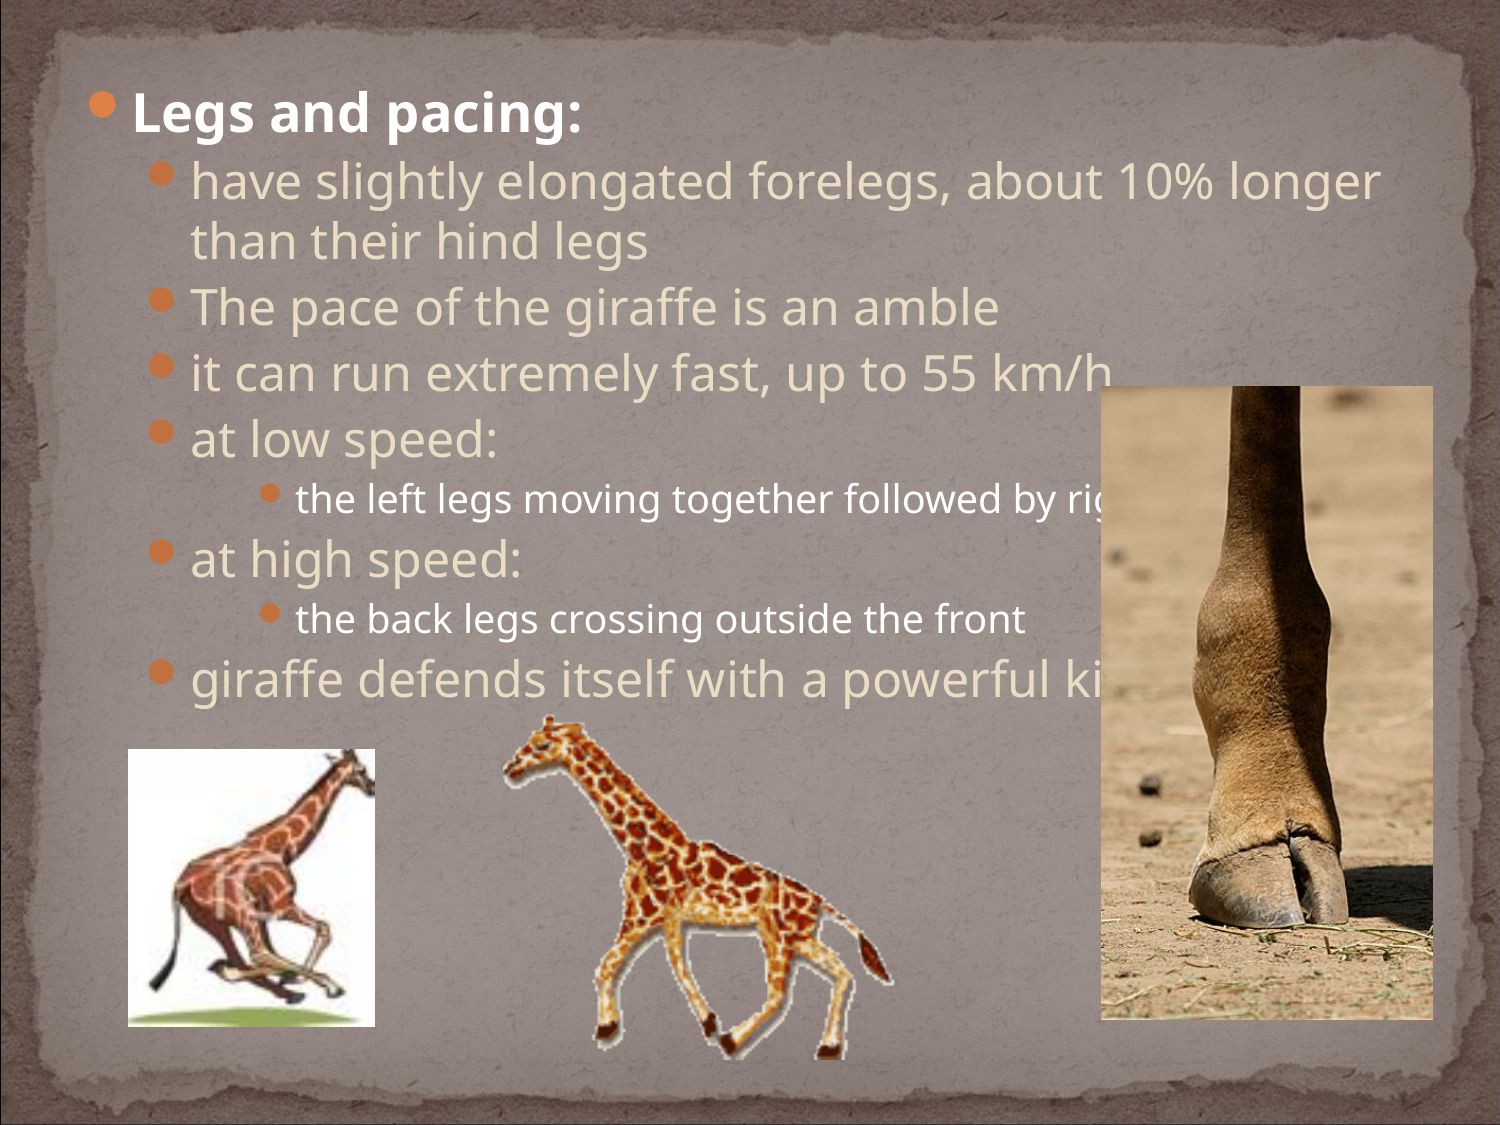

# Legs and pacing:
have slightly elongated forelegs, about 10% longer than their hind legs
The pace of the giraffe is an amble
it can run extremely fast, up to 55 km/h
at low speed:
the left legs moving together followed by right
at high speed:
the back legs crossing outside the front
giraffe defends itself with a powerful kick